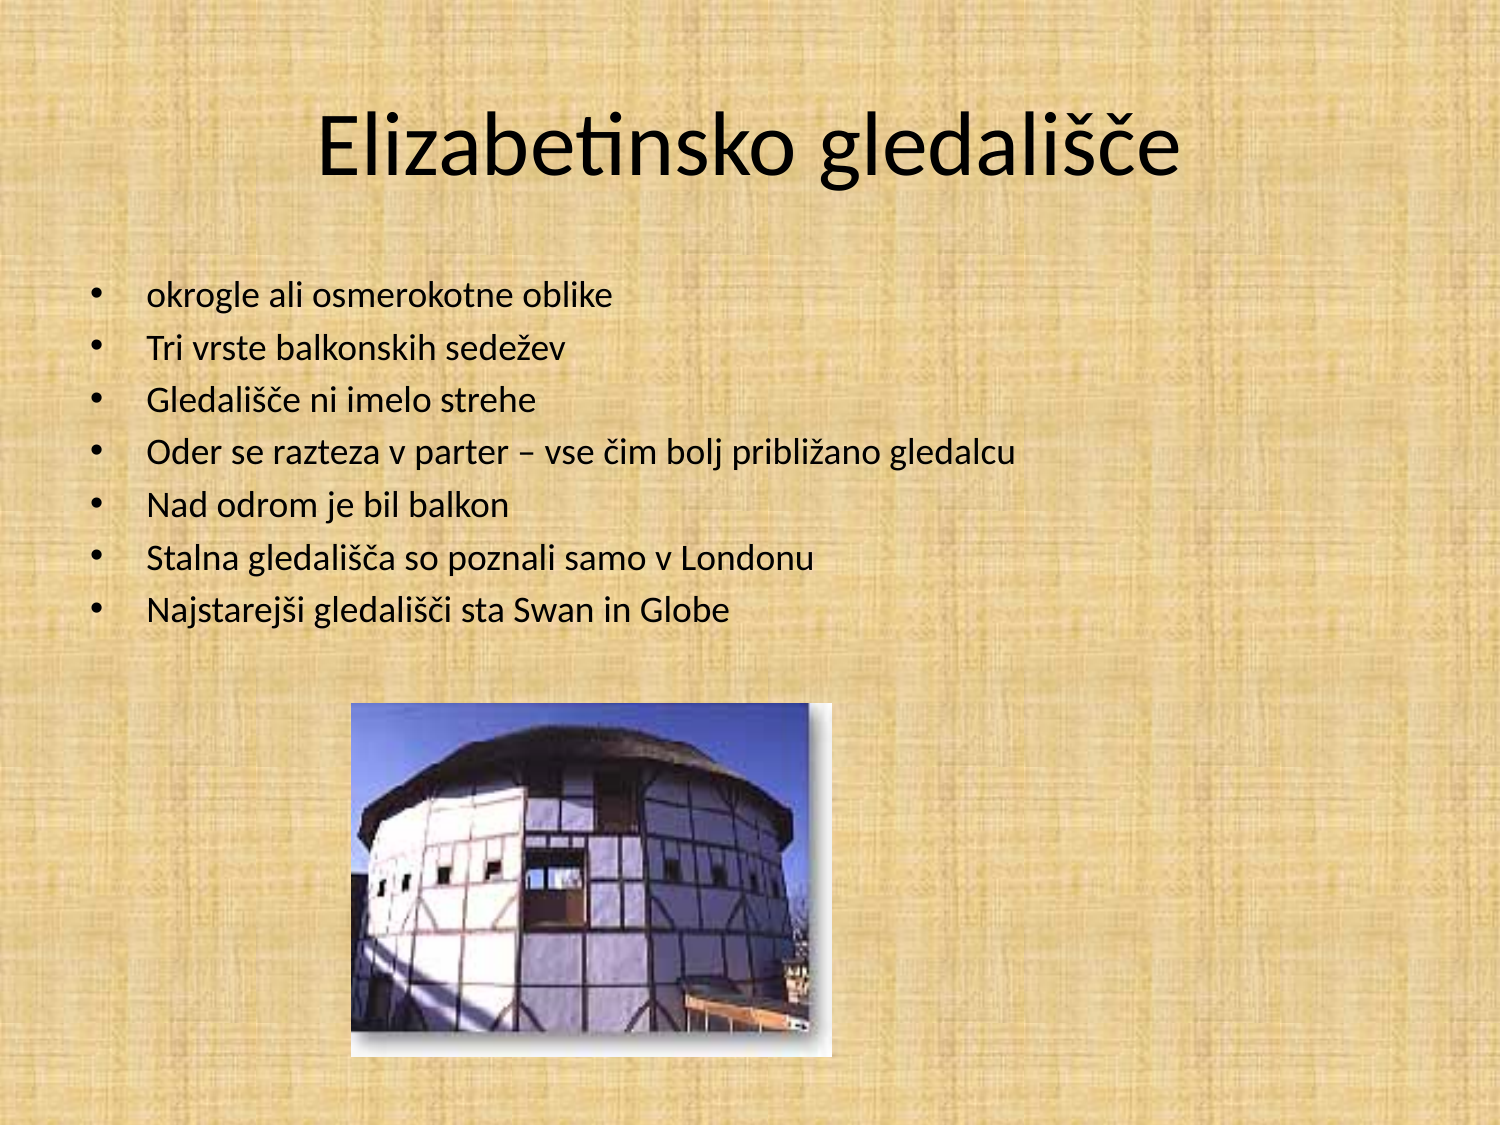

# Elizabetinsko gledališče
okrogle ali osmerokotne oblike
Tri vrste balkonskih sedežev
Gledališče ni imelo strehe
Oder se razteza v parter – vse čim bolj približano gledalcu
Nad odrom je bil balkon
Stalna gledališča so poznali samo v Londonu
Najstarejši gledališči sta Swan in Globe